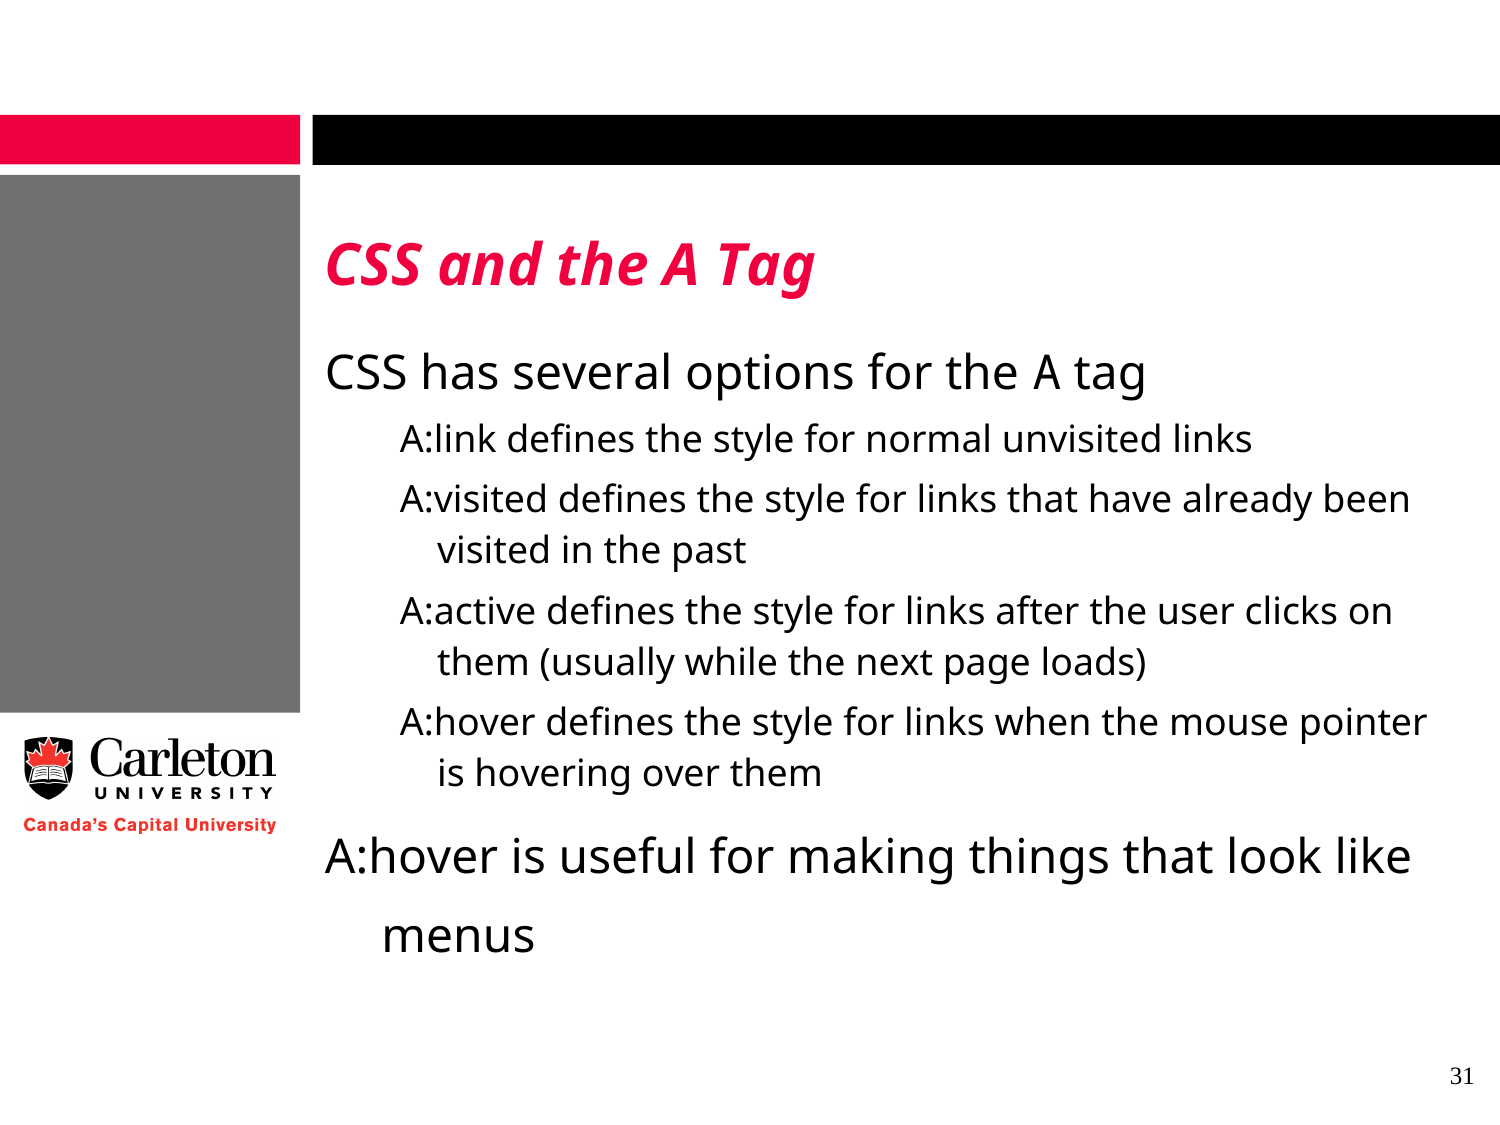

# CSS and the A Tag
CSS has several options for the A tag
A:link defines the style for normal unvisited links
A:visited defines the style for links that have already been visited in the past
A:active defines the style for links after the user clicks on them (usually while the next page loads)
A:hover defines the style for links when the mouse pointer is hovering over them
A:hover is useful for making things that look like menus
31